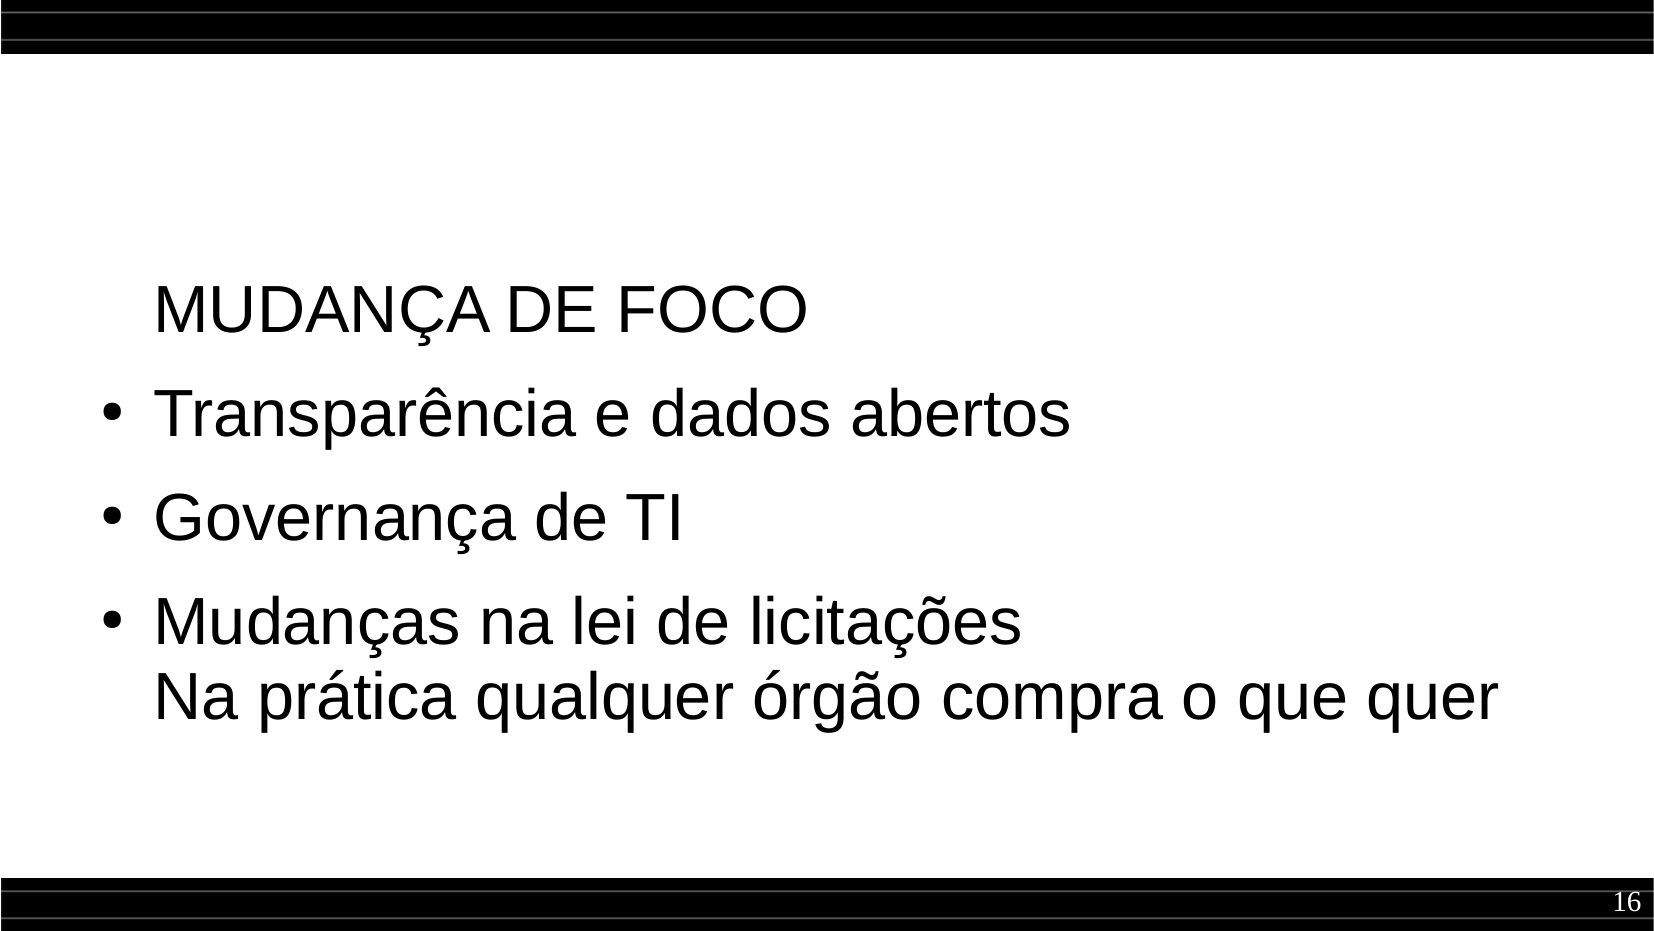

#
MUDANÇA DE FOCO
Transparência e dados abertos
Governança de TI
Mudanças na lei de licitações
Na prática qualquer órgão compra o que quer